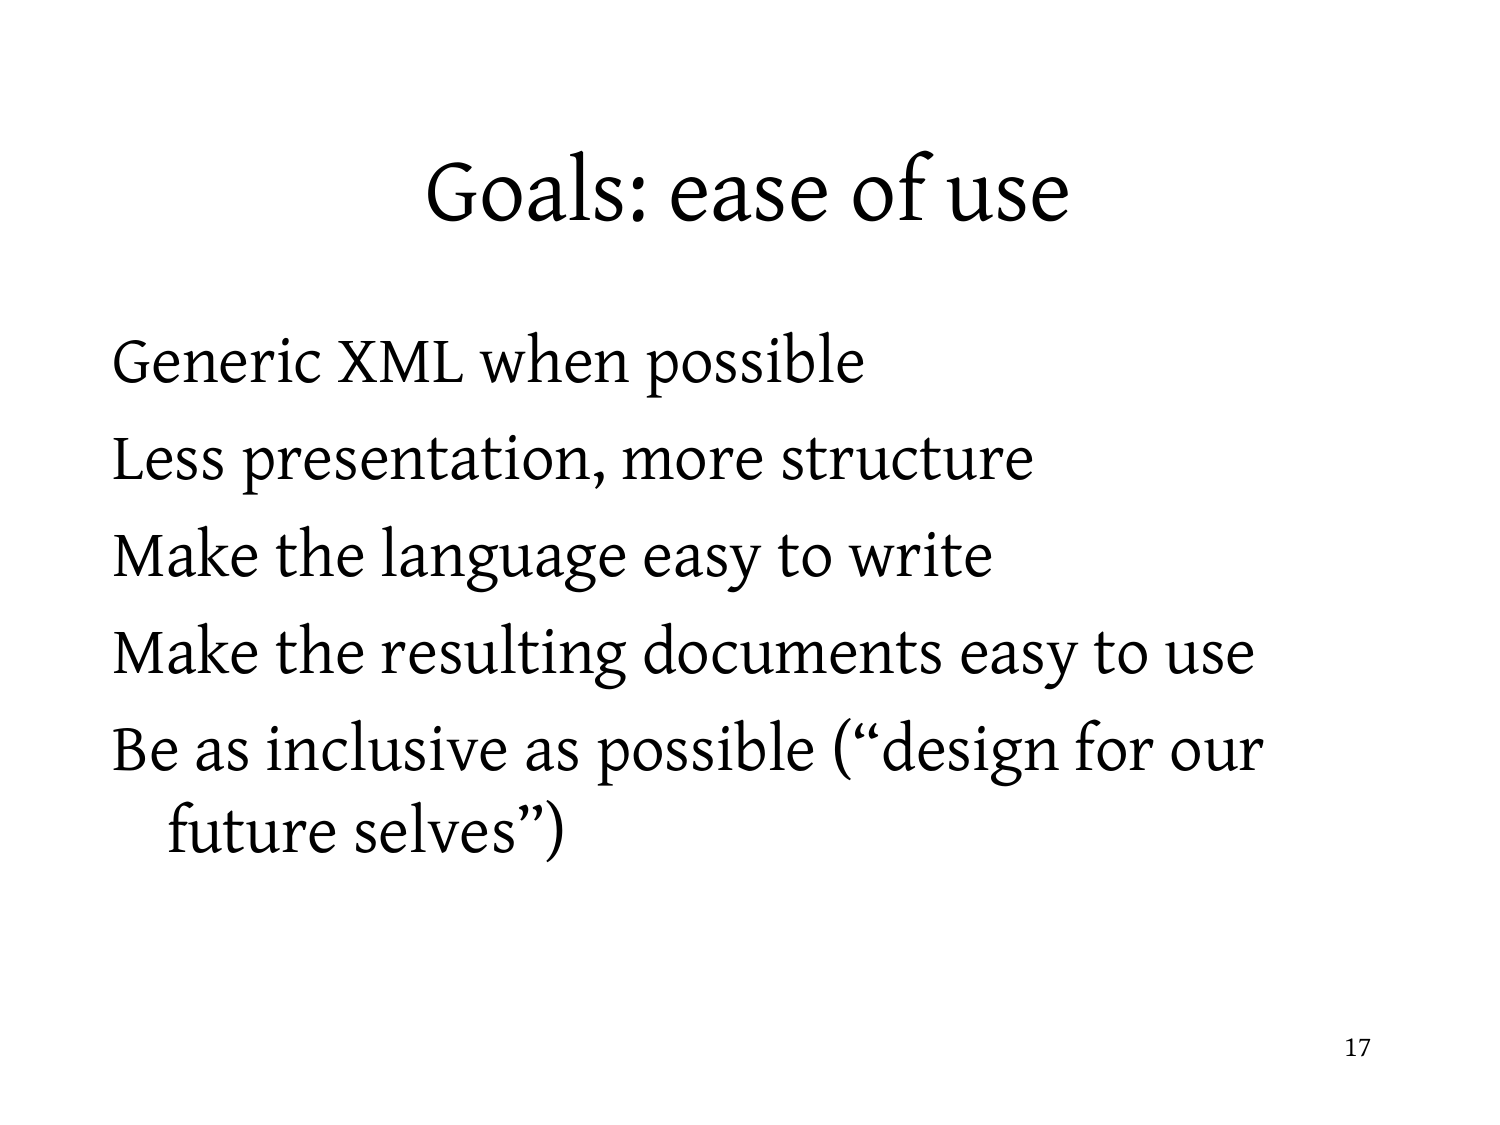

# Goals: ease of use
Generic XML when possible
Less presentation, more structure
Make the language easy to write
Make the resulting documents easy to use
Be as inclusive as possible (“design for our future selves”)